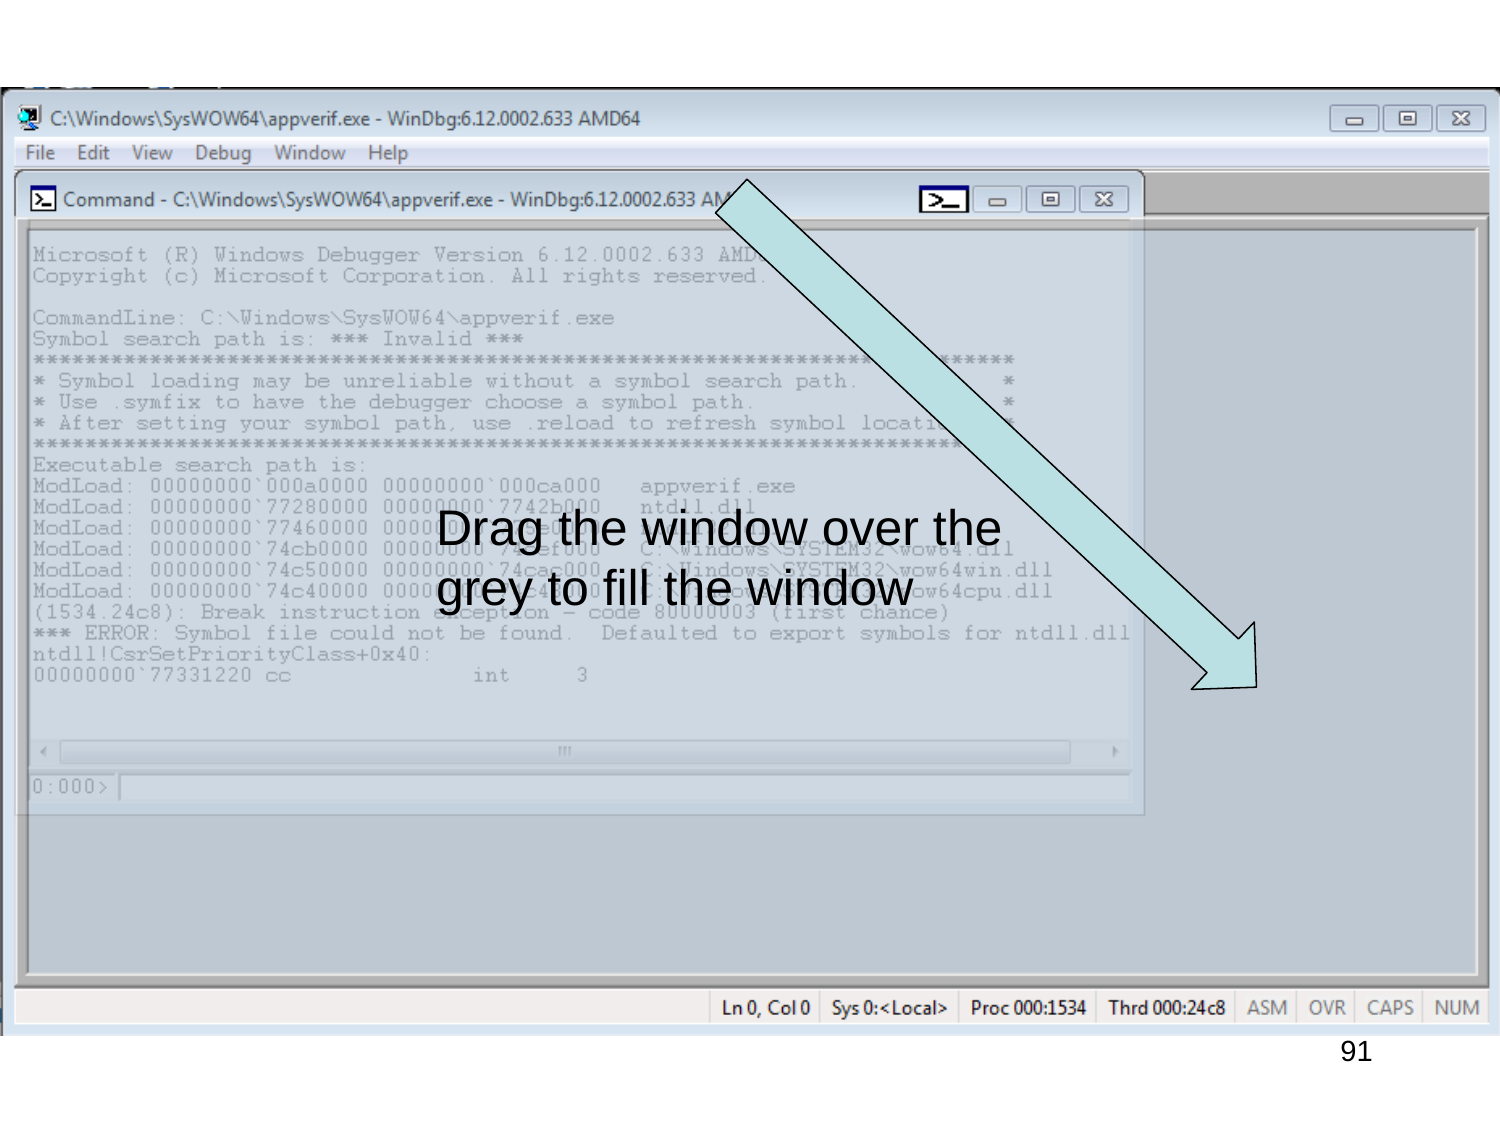

#
Drag the window over the
grey to fill the window